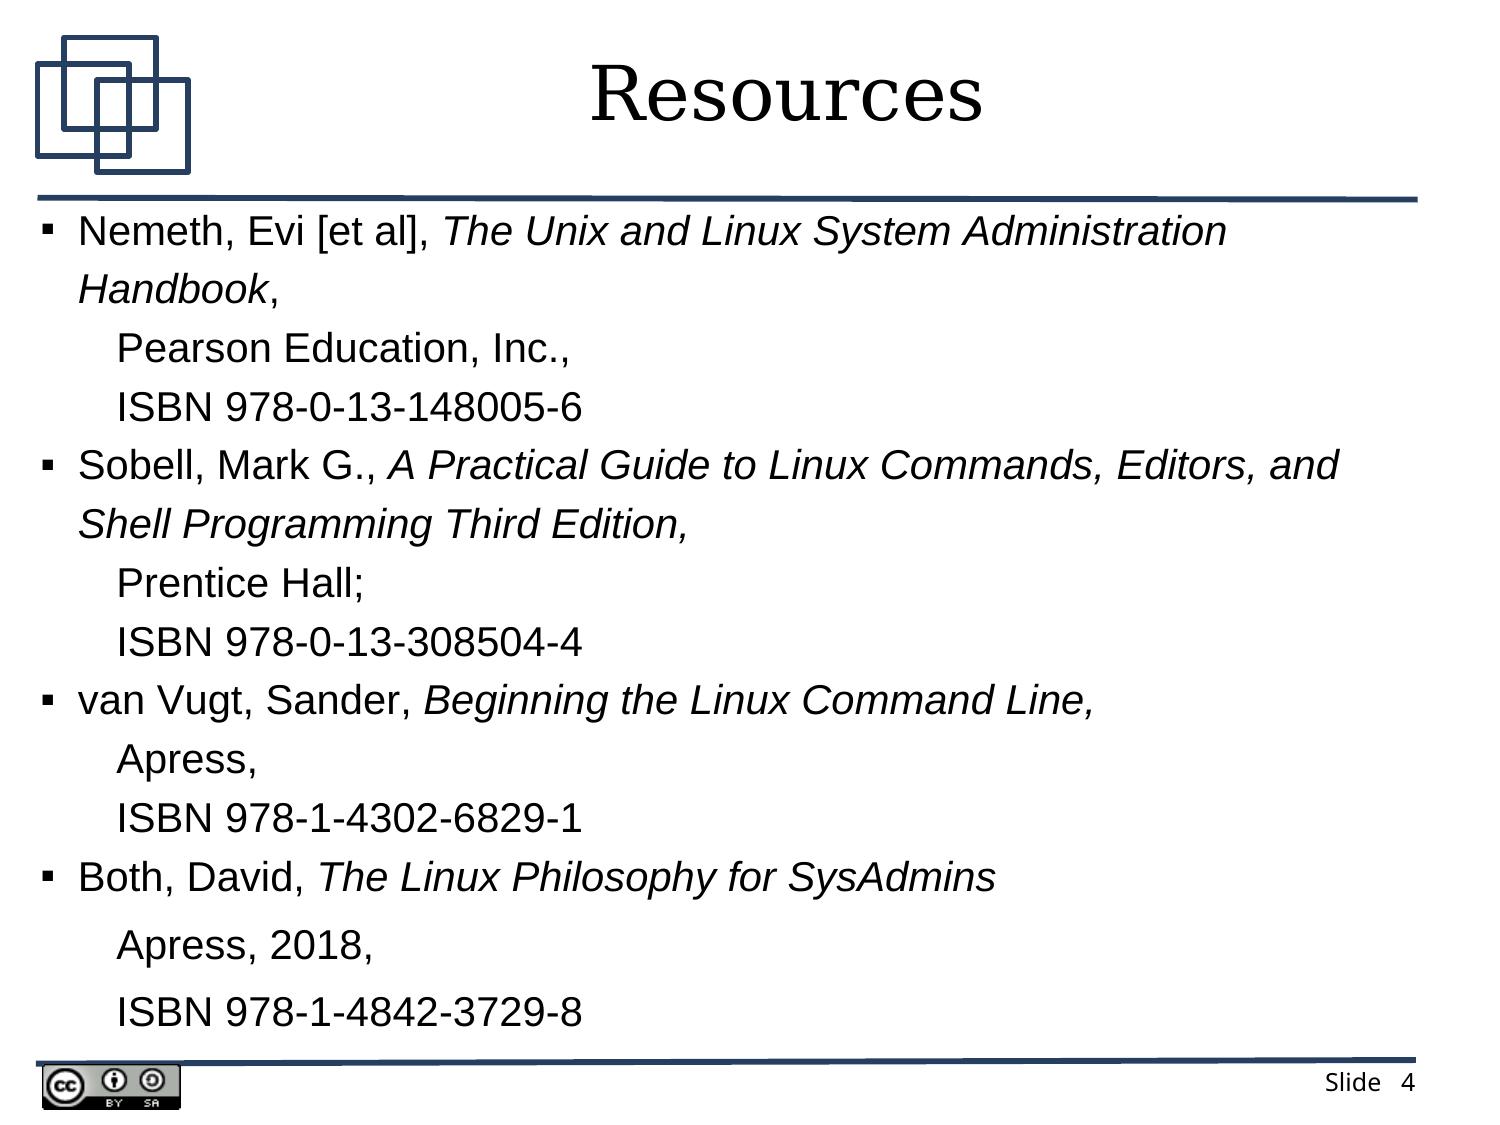

# Resources
Nemeth, Evi [et al], The Unix and Linux System Administration Handbook,
Pearson Education, Inc.,
ISBN 978-0-13-148005-6
Sobell, Mark G., A Practical Guide to Linux Commands, Editors, and Shell Programming Third Edition,
Prentice Hall;
ISBN 978-0-13-308504-4
van Vugt, Sander, Beginning the Linux Command Line,
Apress,
ISBN 978-1-4302-6829-1
Both, David, The Linux Philosophy for SysAdmins
Apress, 2018,
ISBN 978-1-4842-3729-8